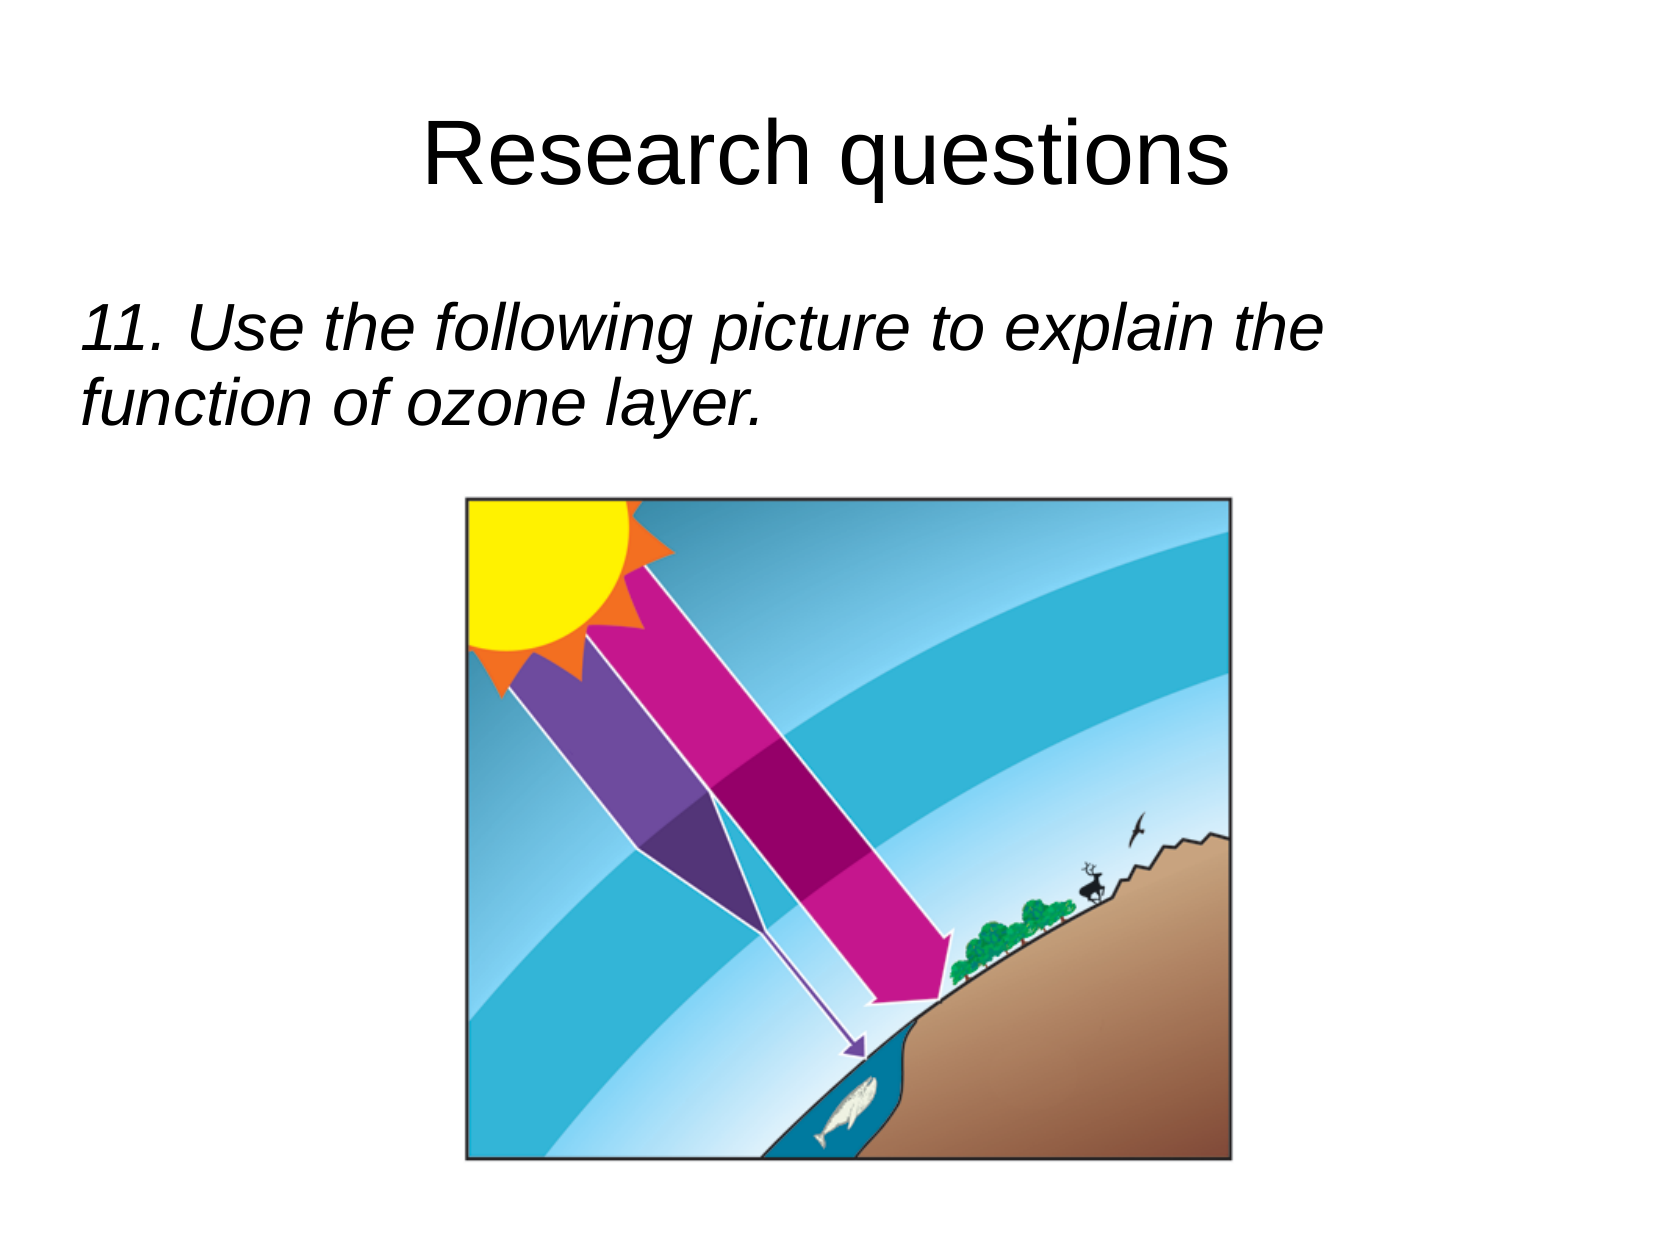

# Research questions
11. Use the following picture to explain the function of ozone layer.